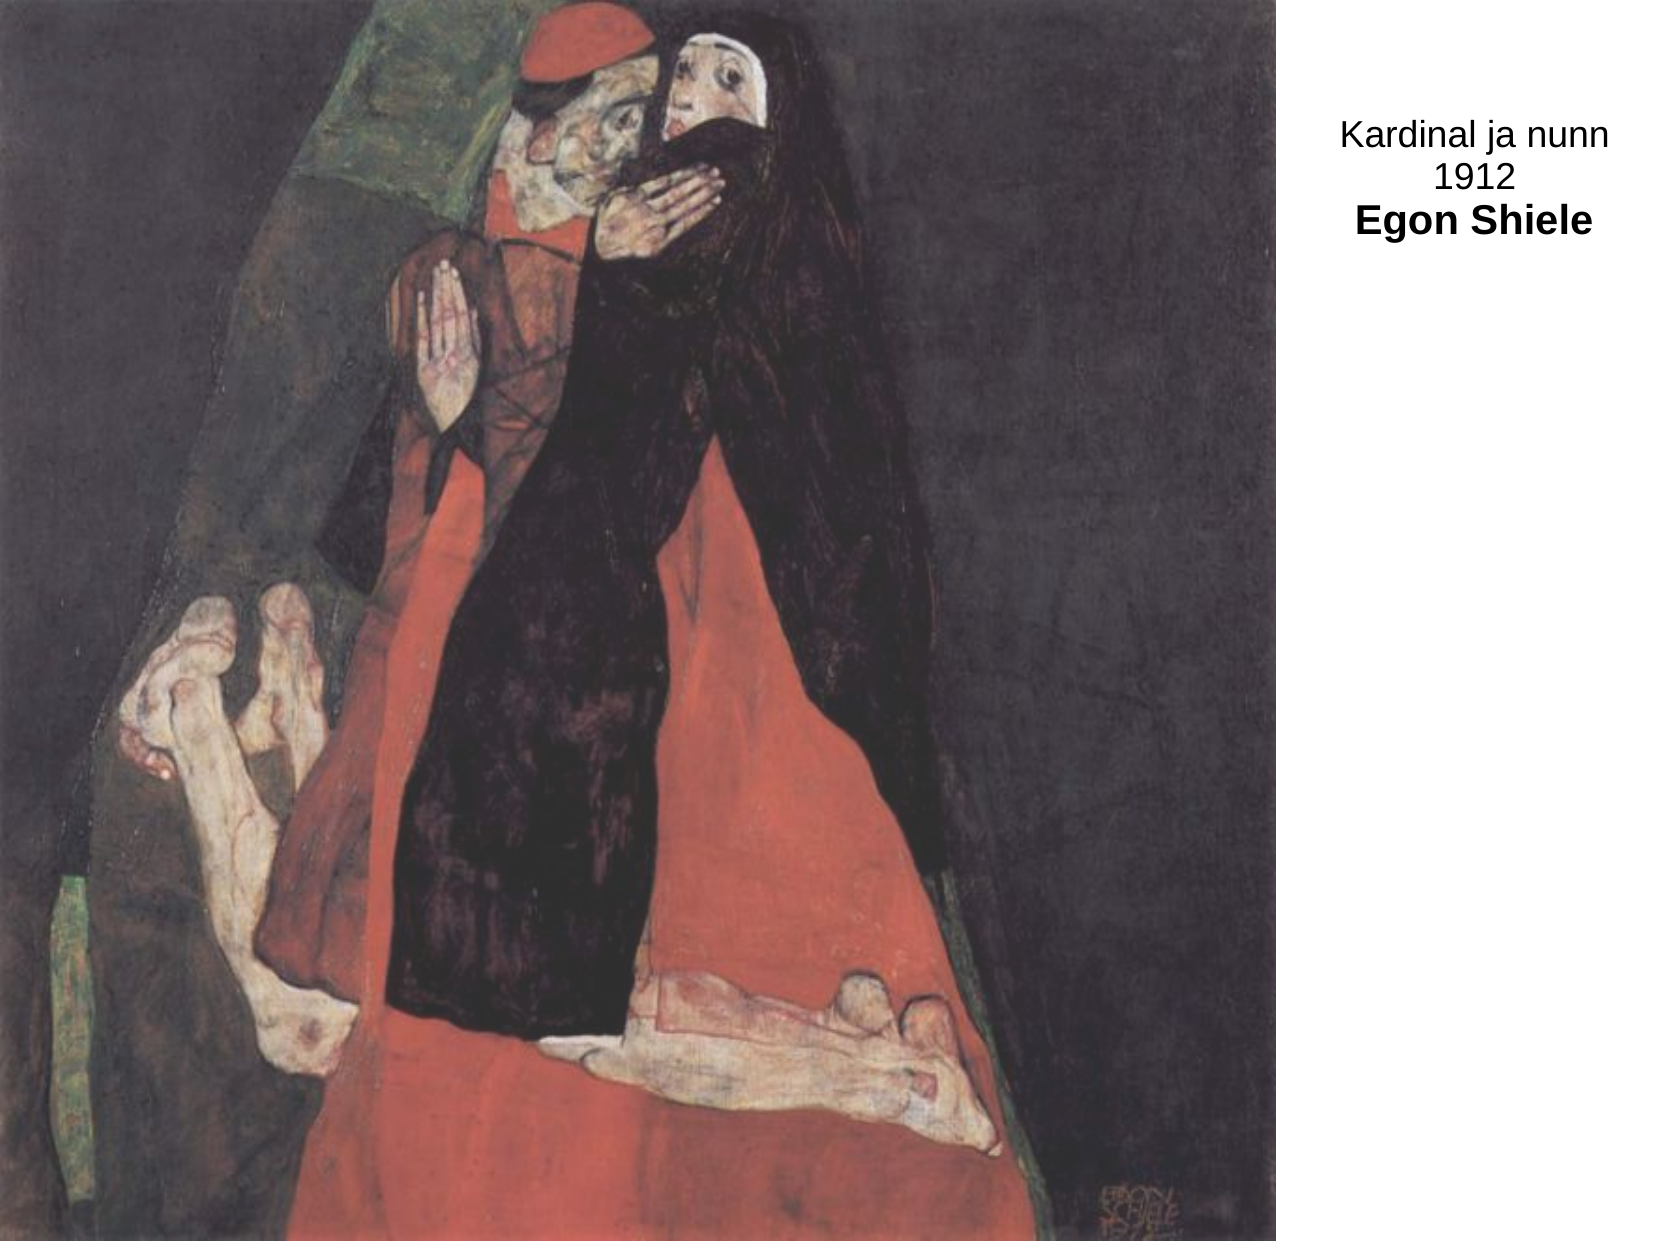

# Kardinal ja nunn 1912 Egon Shiele